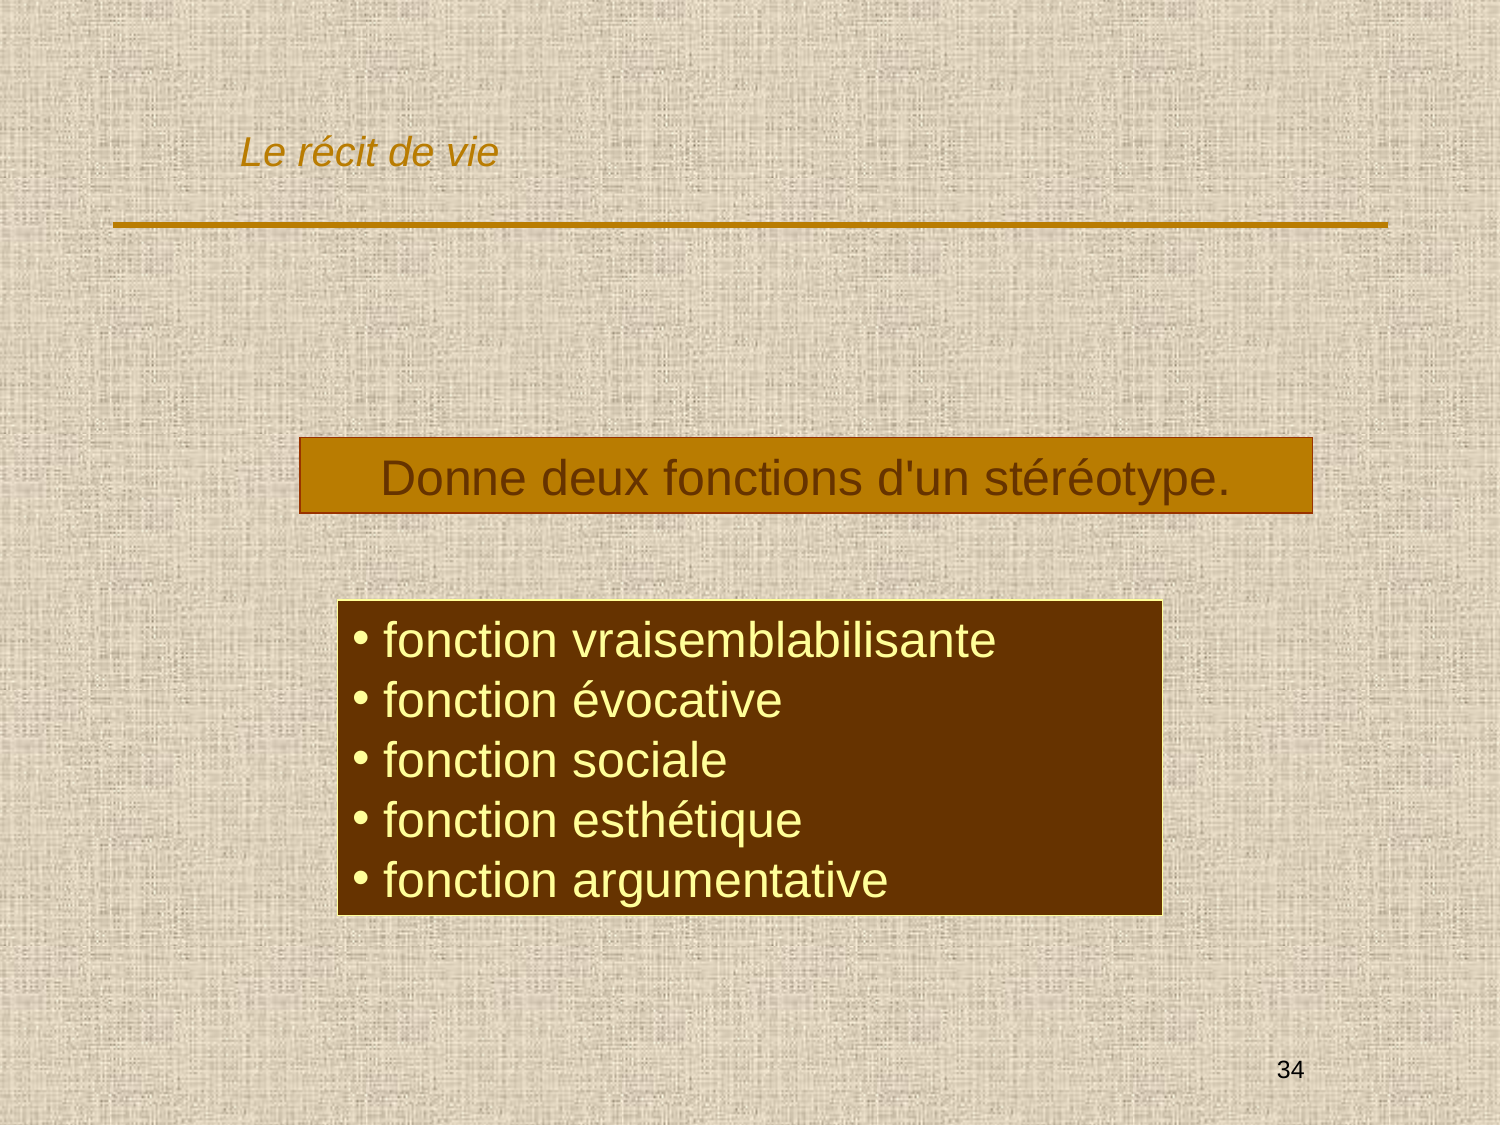

Le récit de vie
Donne deux fonctions d'un stéréotype.
 fonction vraisemblabilisante
 fonction évocative
 fonction sociale
 fonction esthétique
 fonction argumentative
34